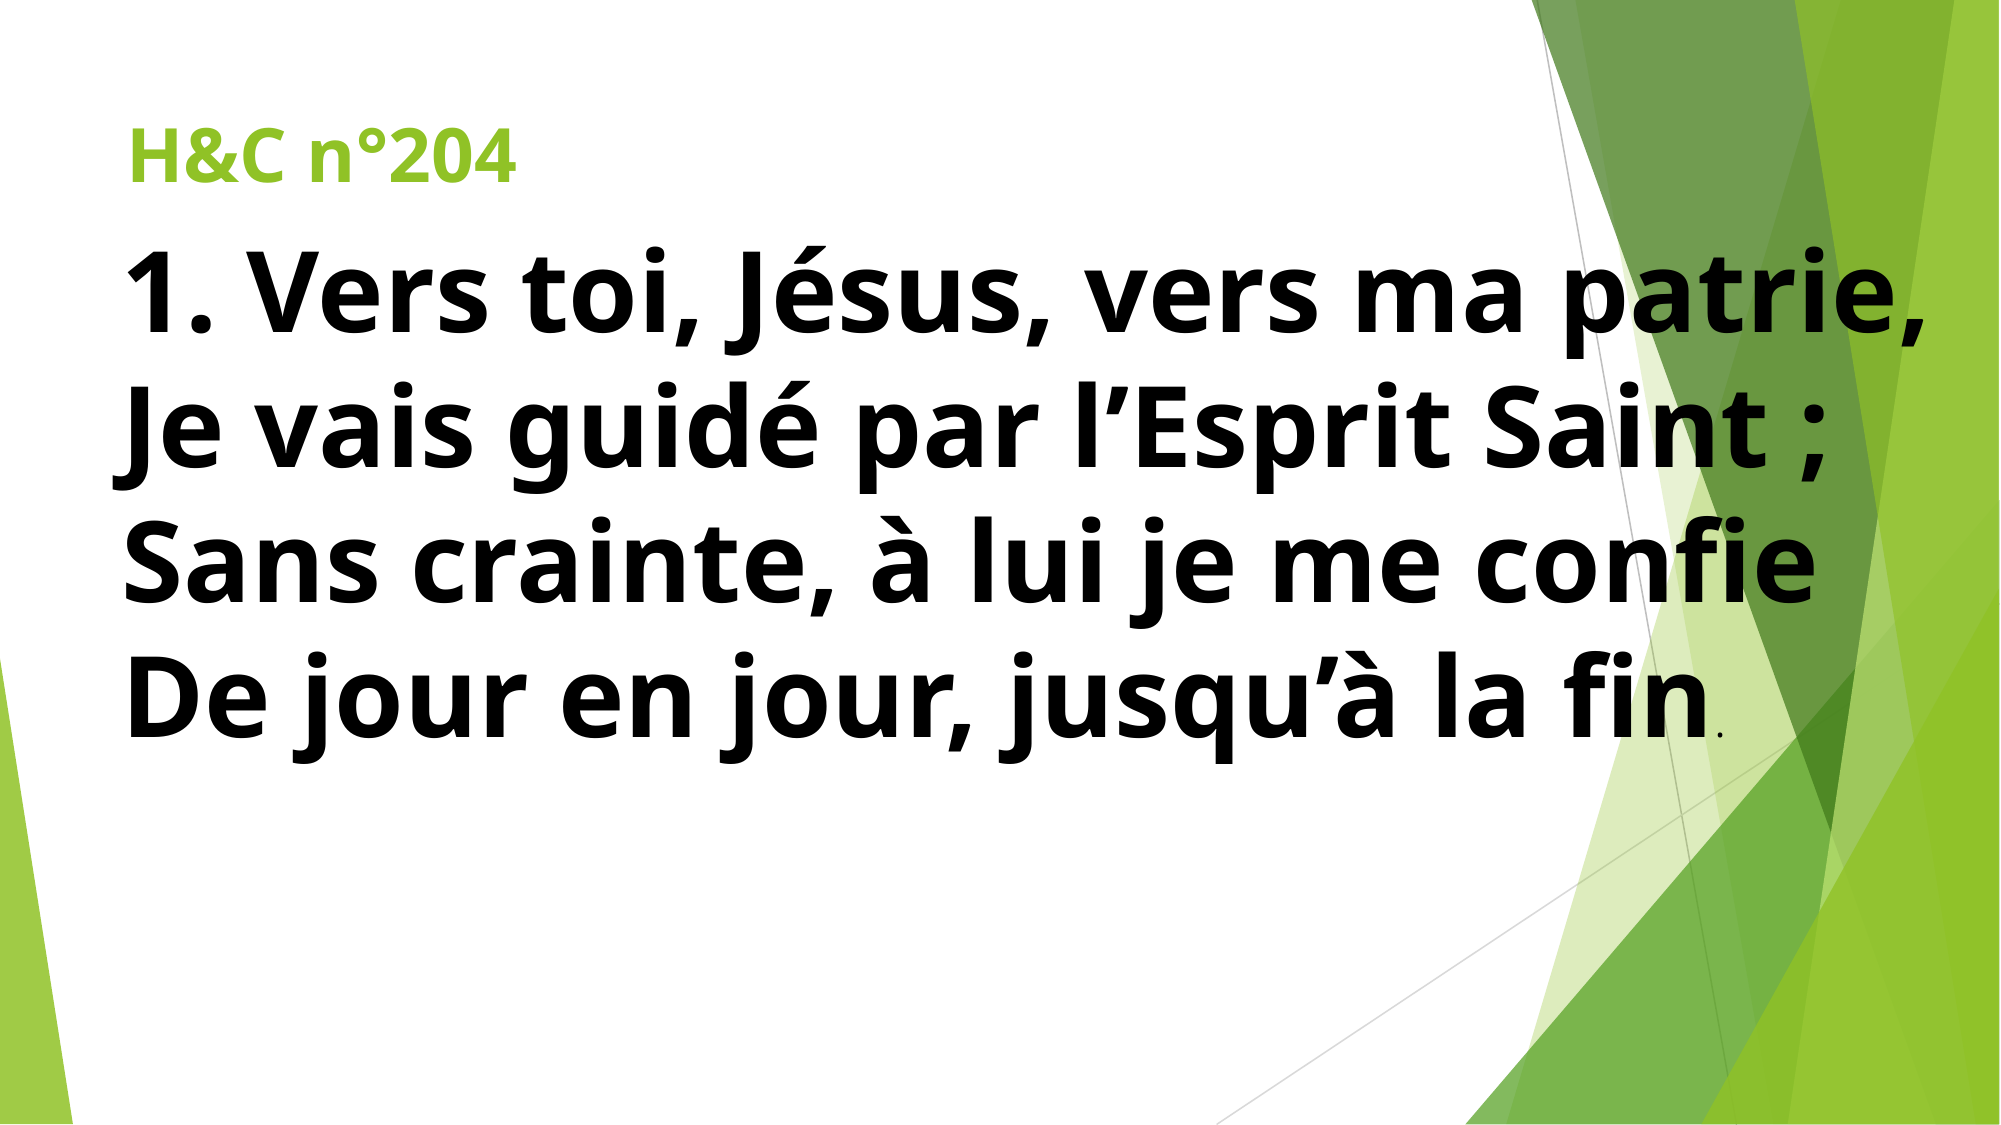

H&C n°204
1. Vers toi, Jésus, vers ma patrie,
Je vais guidé par l’Esprit Saint ;
Sans crainte, à lui je me confie
De jour en jour, jusqu’à la fin.